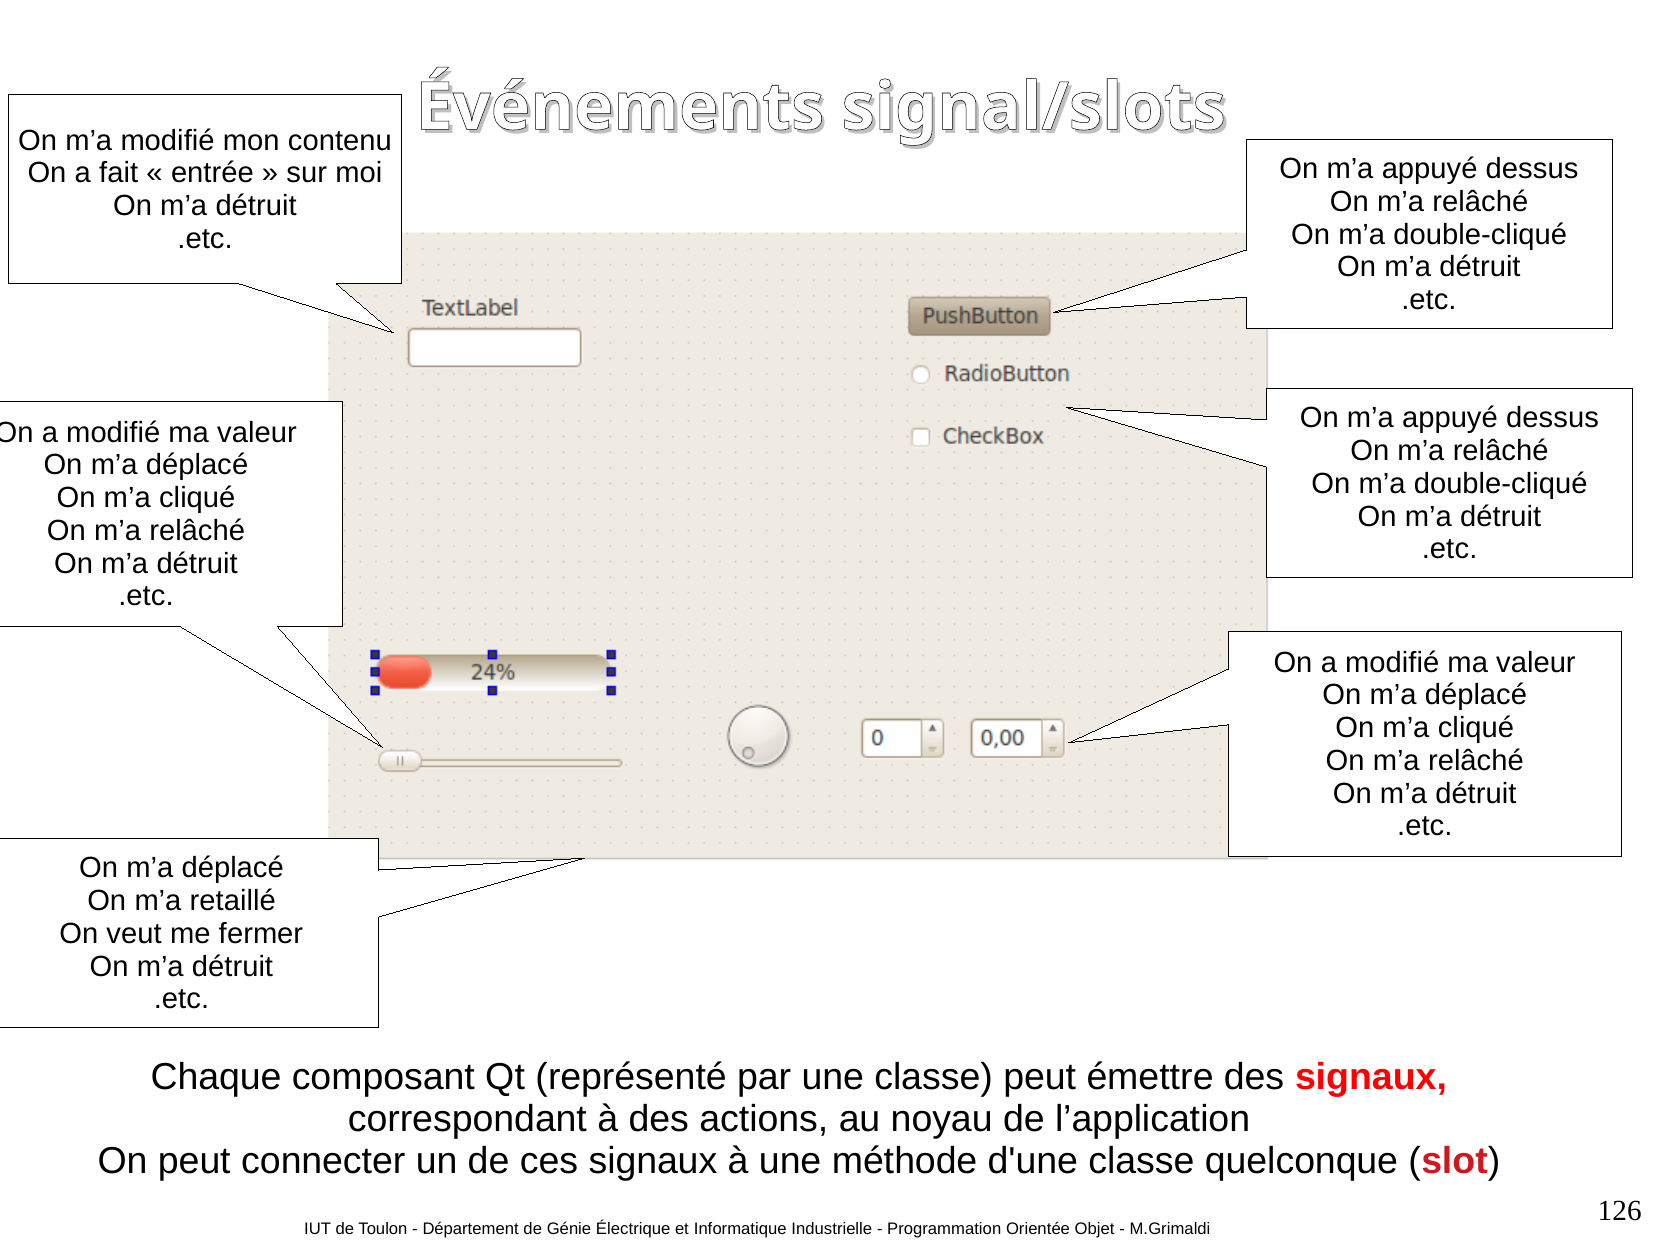

# Événements signal/slots
On m’a modifié mon contenu
On a fait « entrée » sur moi
On m’a détruit
.etc.
On m’a appuyé dessus
On m’a relâché
On m’a double-cliqué
On m’a détruit
.etc.
On m’a appuyé dessus
On m’a relâché
On m’a double-cliqué
On m’a détruit
.etc.
On a modifié ma valeur
On m’a déplacé
On m’a cliqué
On m’a relâché
On m’a détruit
.etc.
On a modifié ma valeur
On m’a déplacé
On m’a cliqué
On m’a relâché
On m’a détruit
.etc.
On m’a déplacé
On m’a retaillé
On veut me fermer
On m’a détruit
.etc.
Chaque composant Qt (représenté par une classe) peut émettre des signaux, correspondant à des actions, au noyau de l’application
On peut connecter un de ces signaux à une méthode d'une classe quelconque (slot)